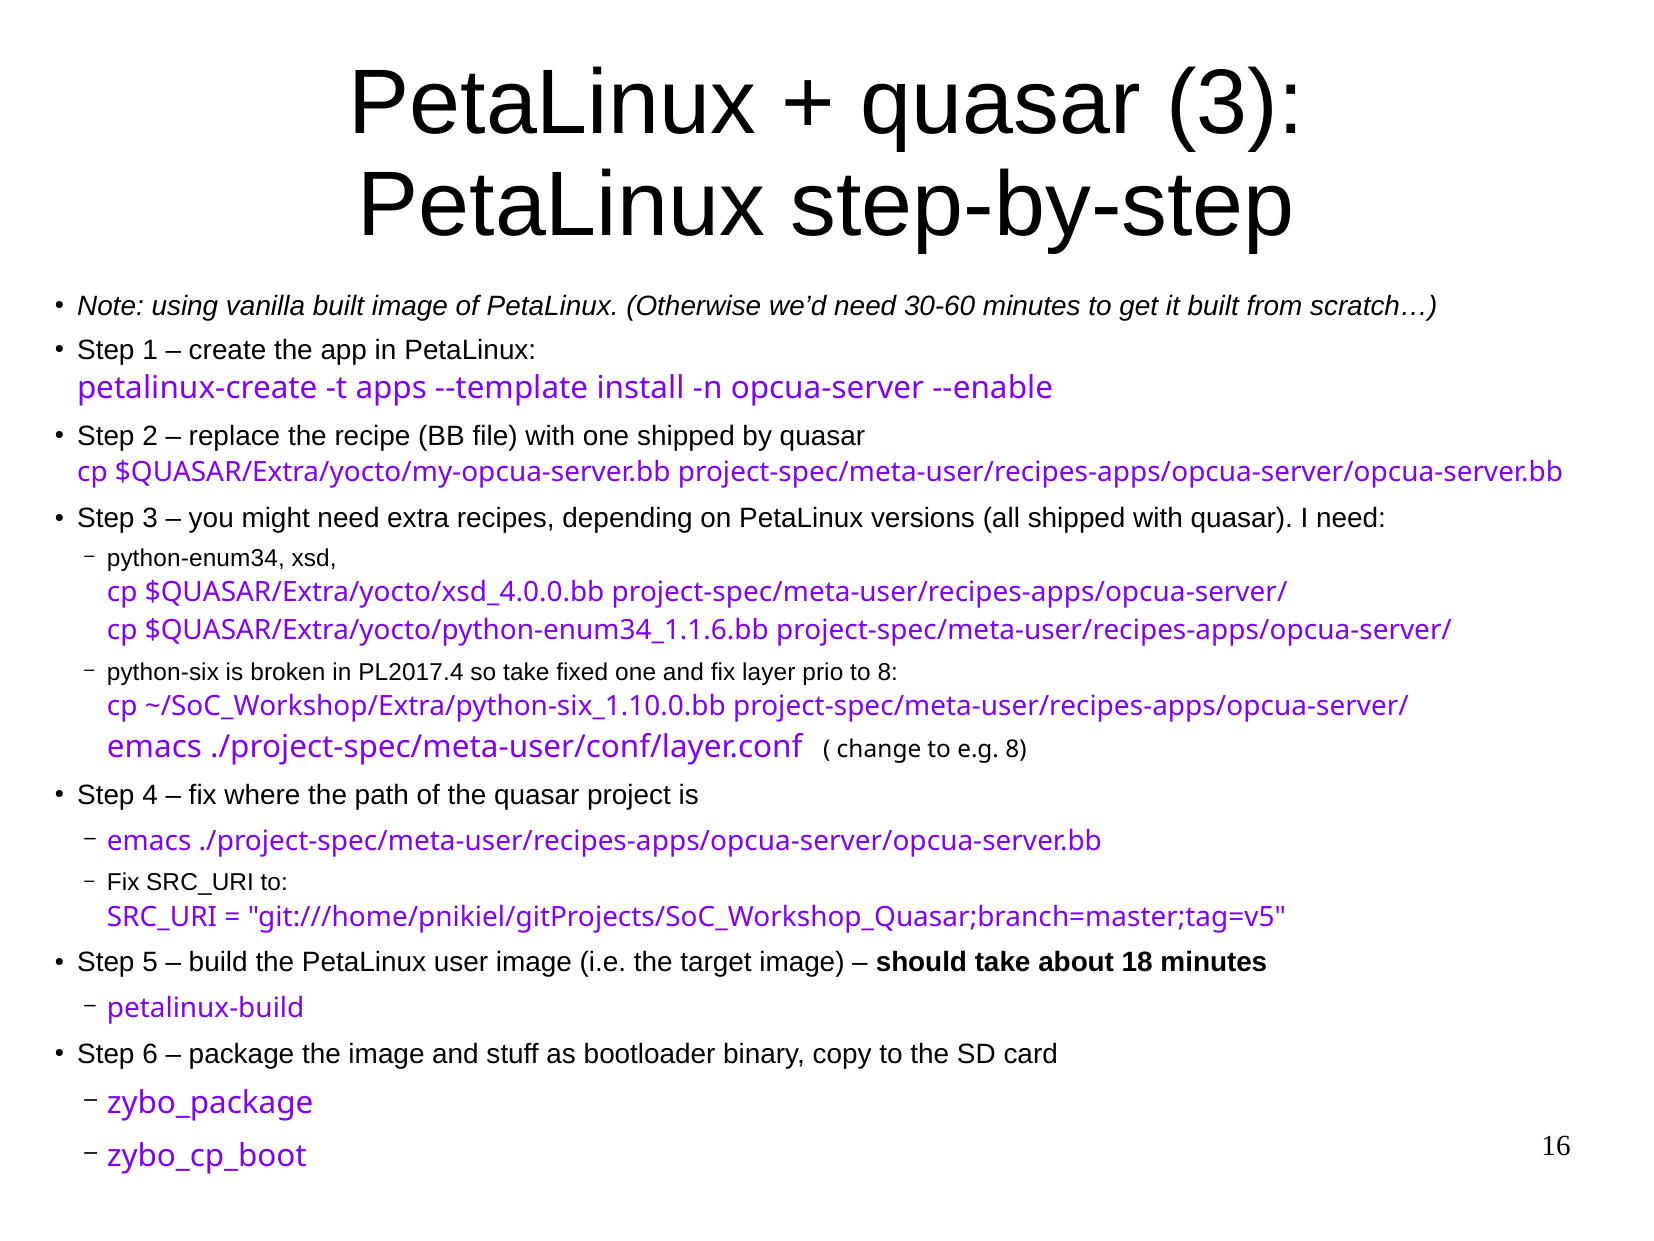

# PetaLinux + quasar (3): PetaLinux step-by-step
Note: using vanilla built image of PetaLinux. (Otherwise we’d need 30-60 minutes to get it built from scratch…)
Step 1 – create the app in PetaLinux:
petalinux-create -t apps --template install -n opcua-server --enable
Step 2 – replace the recipe (BB file) with one shipped by quasar
cp $QUASAR/Extra/yocto/my-opcua-server.bb project-spec/meta-user/recipes-apps/opcua-server/opcua-server.bb
Step 3 – you might need extra recipes, depending on PetaLinux versions (all shipped with quasar). I need:
python-enum34, xsd,
cp $QUASAR/Extra/yocto/xsd_4.0.0.bb project-spec/meta-user/recipes-apps/opcua-server/
cp $QUASAR/Extra/yocto/python-enum34_1.1.6.bb project-spec/meta-user/recipes-apps/opcua-server/
python-six is broken in PL2017.4 so take fixed one and fix layer prio to 8:
cp ~/SoC_Workshop/Extra/python-six_1.10.0.bb project-spec/meta-user/recipes-apps/opcua-server/
emacs ./project-spec/meta-user/conf/layer.conf ( change to e.g. 8)
Step 4 – fix where the path of the quasar project is
emacs ./project-spec/meta-user/recipes-apps/opcua-server/opcua-server.bb
Fix SRC_URI to:
SRC_URI = "git:///home/pnikiel/gitProjects/SoC_Workshop_Quasar;branch=master;tag=v5"
Step 5 – build the PetaLinux user image (i.e. the target image) – should take about 18 minutes
petalinux-build
Step 6 – package the image and stuff as bootloader binary, copy to the SD card
zybo_package
zybo_cp_boot
16